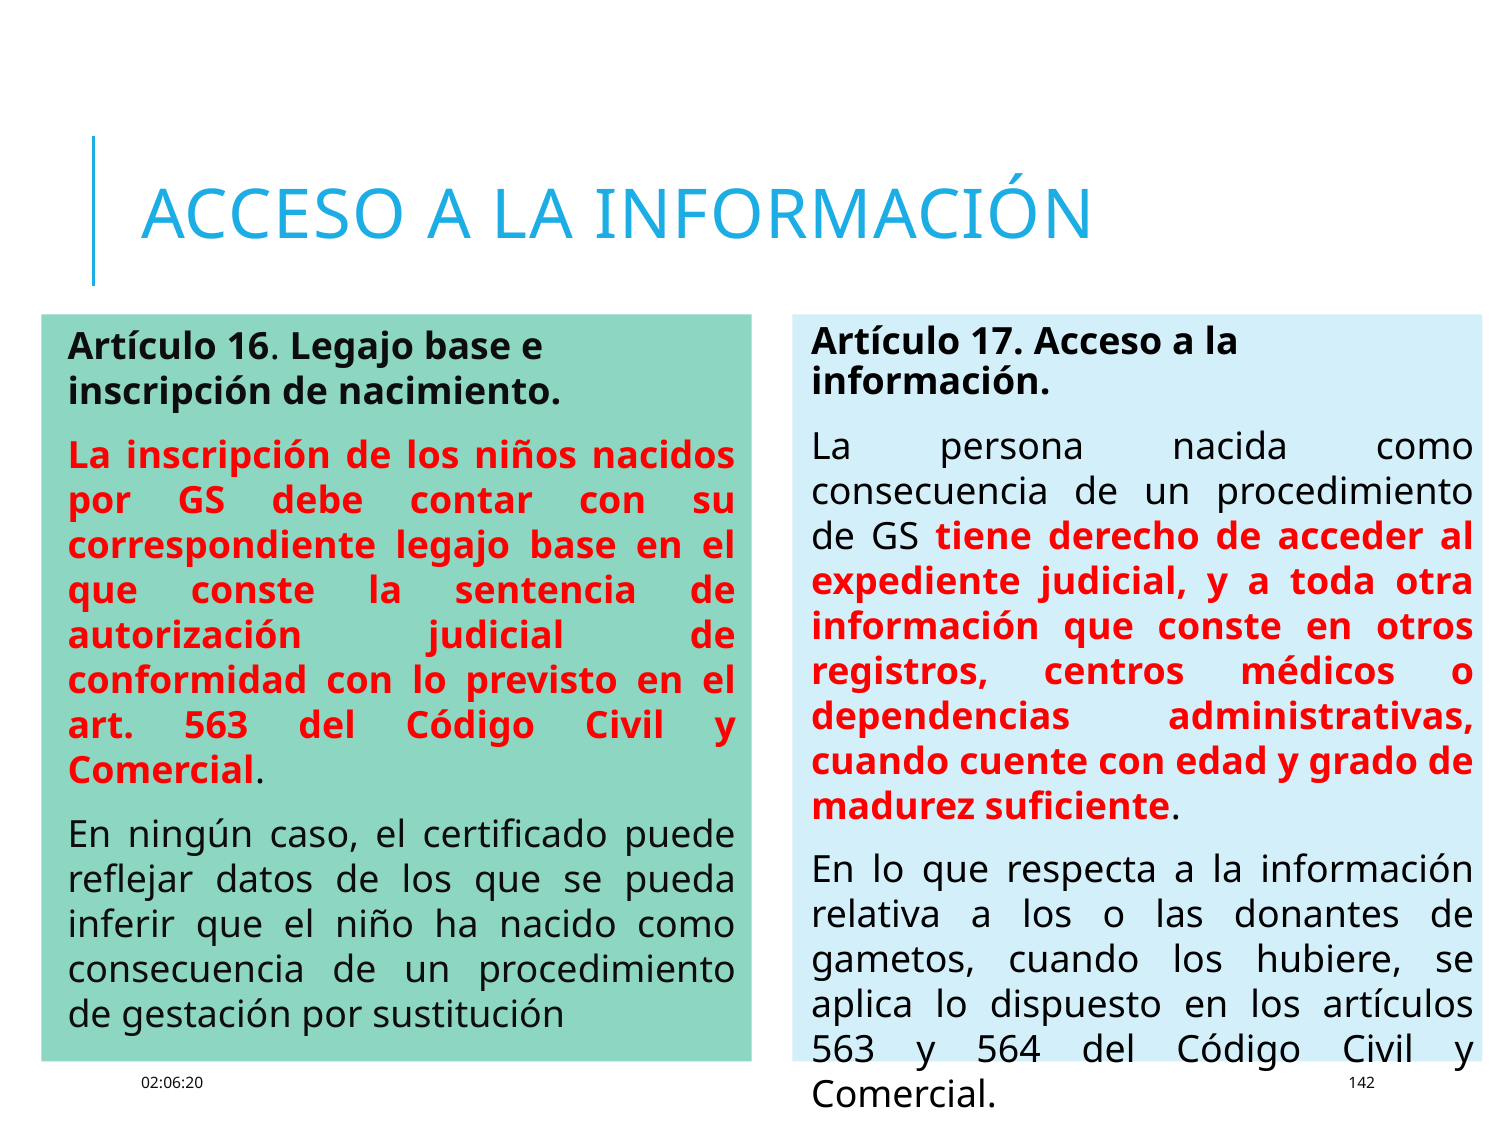

# Acceso a la información
Artículo 16. Legajo base e inscripción de nacimiento.
La inscripción de los niños nacidos por GS debe contar con su correspondiente legajo base en el que conste la sentencia de autorización judicial de conformidad con lo previsto en el art. 563 del Código Civil y Comercial.
En ningún caso, el certificado puede reflejar datos de los que se pueda inferir que el niño ha nacido como consecuencia de un procedimiento de gestación por sustitución
Artículo 17. Acceso a la información.
La persona nacida como consecuencia de un procedimiento de GS tiene derecho de acceder al expediente judicial, y a toda otra información que conste en otros registros, centros médicos o dependencias administrativas, cuando cuente con edad y grado de madurez suficiente.
En lo que respecta a la información relativa a los o las donantes de gametos, cuando los hubiere, se aplica lo dispuesto en los artículos 563 y 564 del Código Civil y Comercial.
02:48:06